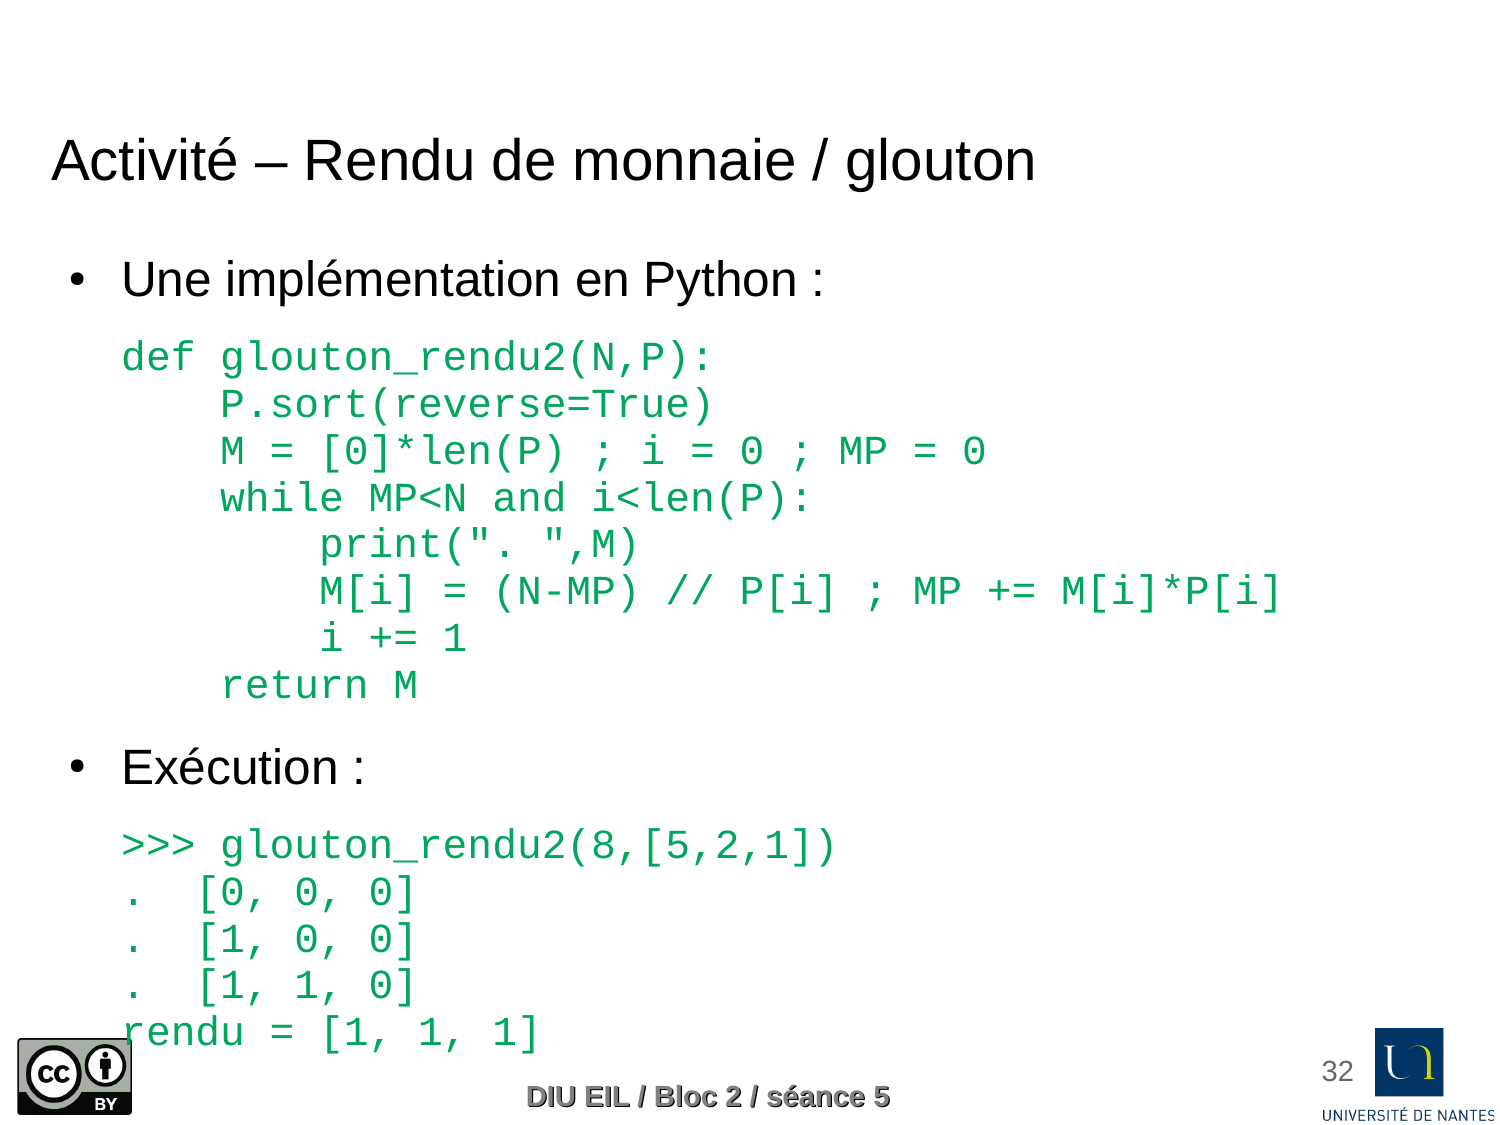

# Activité – Rendu de monnaie / glouton
Une implémentation en Python :
def glouton_rendu2(N,P):
 P.sort(reverse=True)
 M = [0]*len(P) ; i = 0 ; MP = 0
 while MP<N and i<len(P):
 print(". ",M)
 M[i] = (N-MP) // P[i] ; MP += M[i]*P[i]
 i += 1
 return M
Exécution :
>>> glouton_rendu2(8,[5,2,1])
. [0, 0, 0]
. [1, 0, 0]
. [1, 1, 0]
rendu = [1, 1, 1]
32